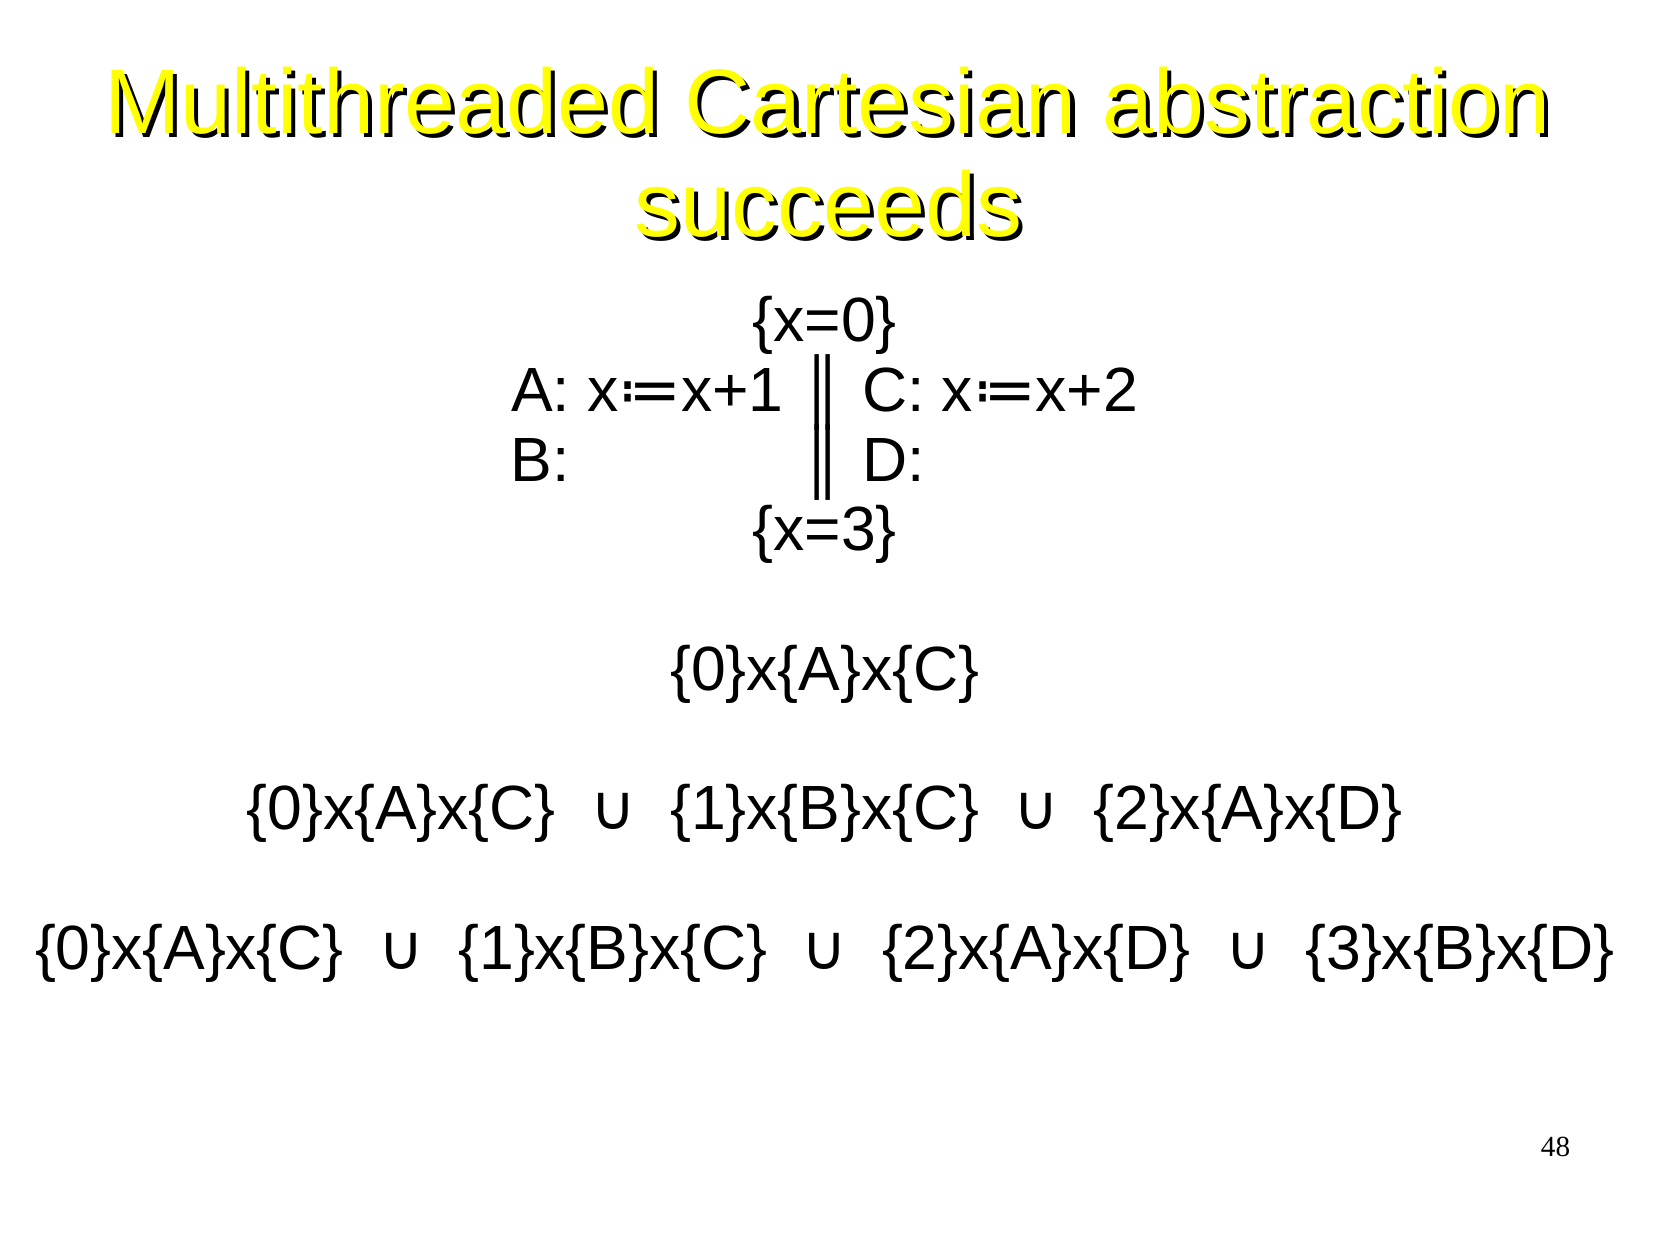

# Multithreaded Cartesian abstraction succeeds
{x=0}
A: x≔x+1 ║ C: x≔x+2
B: ║ D:
{x=3}
{0}x{A}x{C}
{0}x{A}x{C} ∪ {1}x{B}x{C} ∪ {2}x{A}x{D}
{0}x{A}x{C} ∪ {1}x{B}x{C} ∪ {2}x{A}x{D} ∪ {3}x{B}x{D}
48